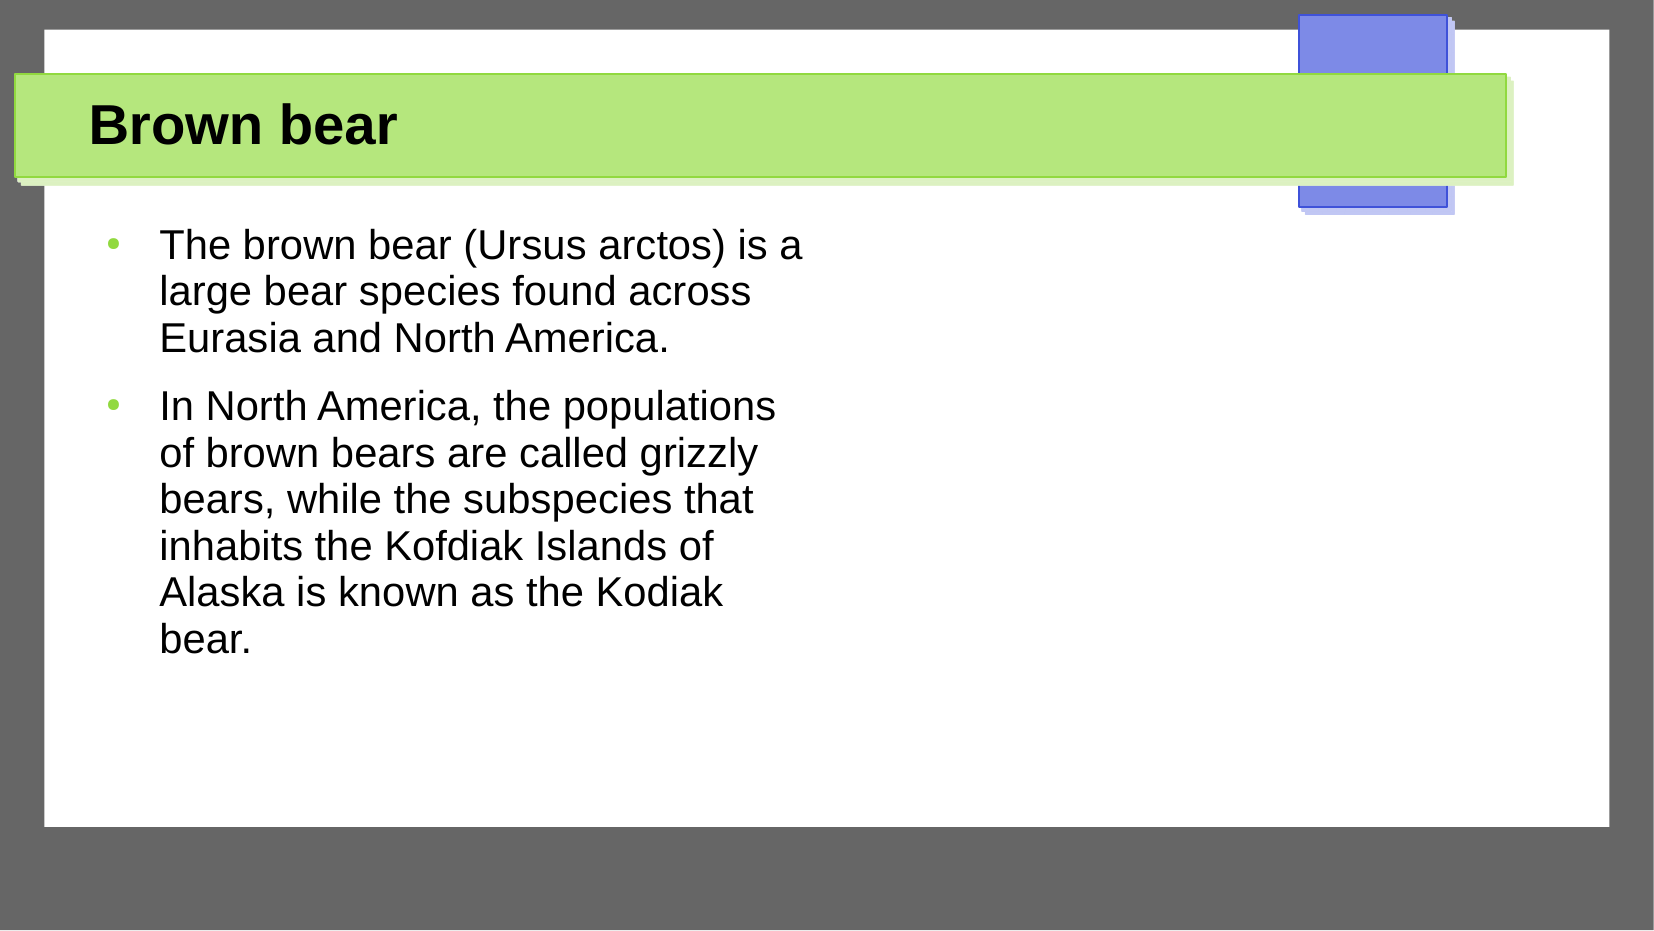

# Brown bear
The brown bear (Ursus arctos) is a large bear species found across Eurasia and North America.
In North America, the populations of brown bears are called grizzly bears, while the subspecies that inhabits the Kofdiak Islands of Alaska is known as the Kodiak bear.